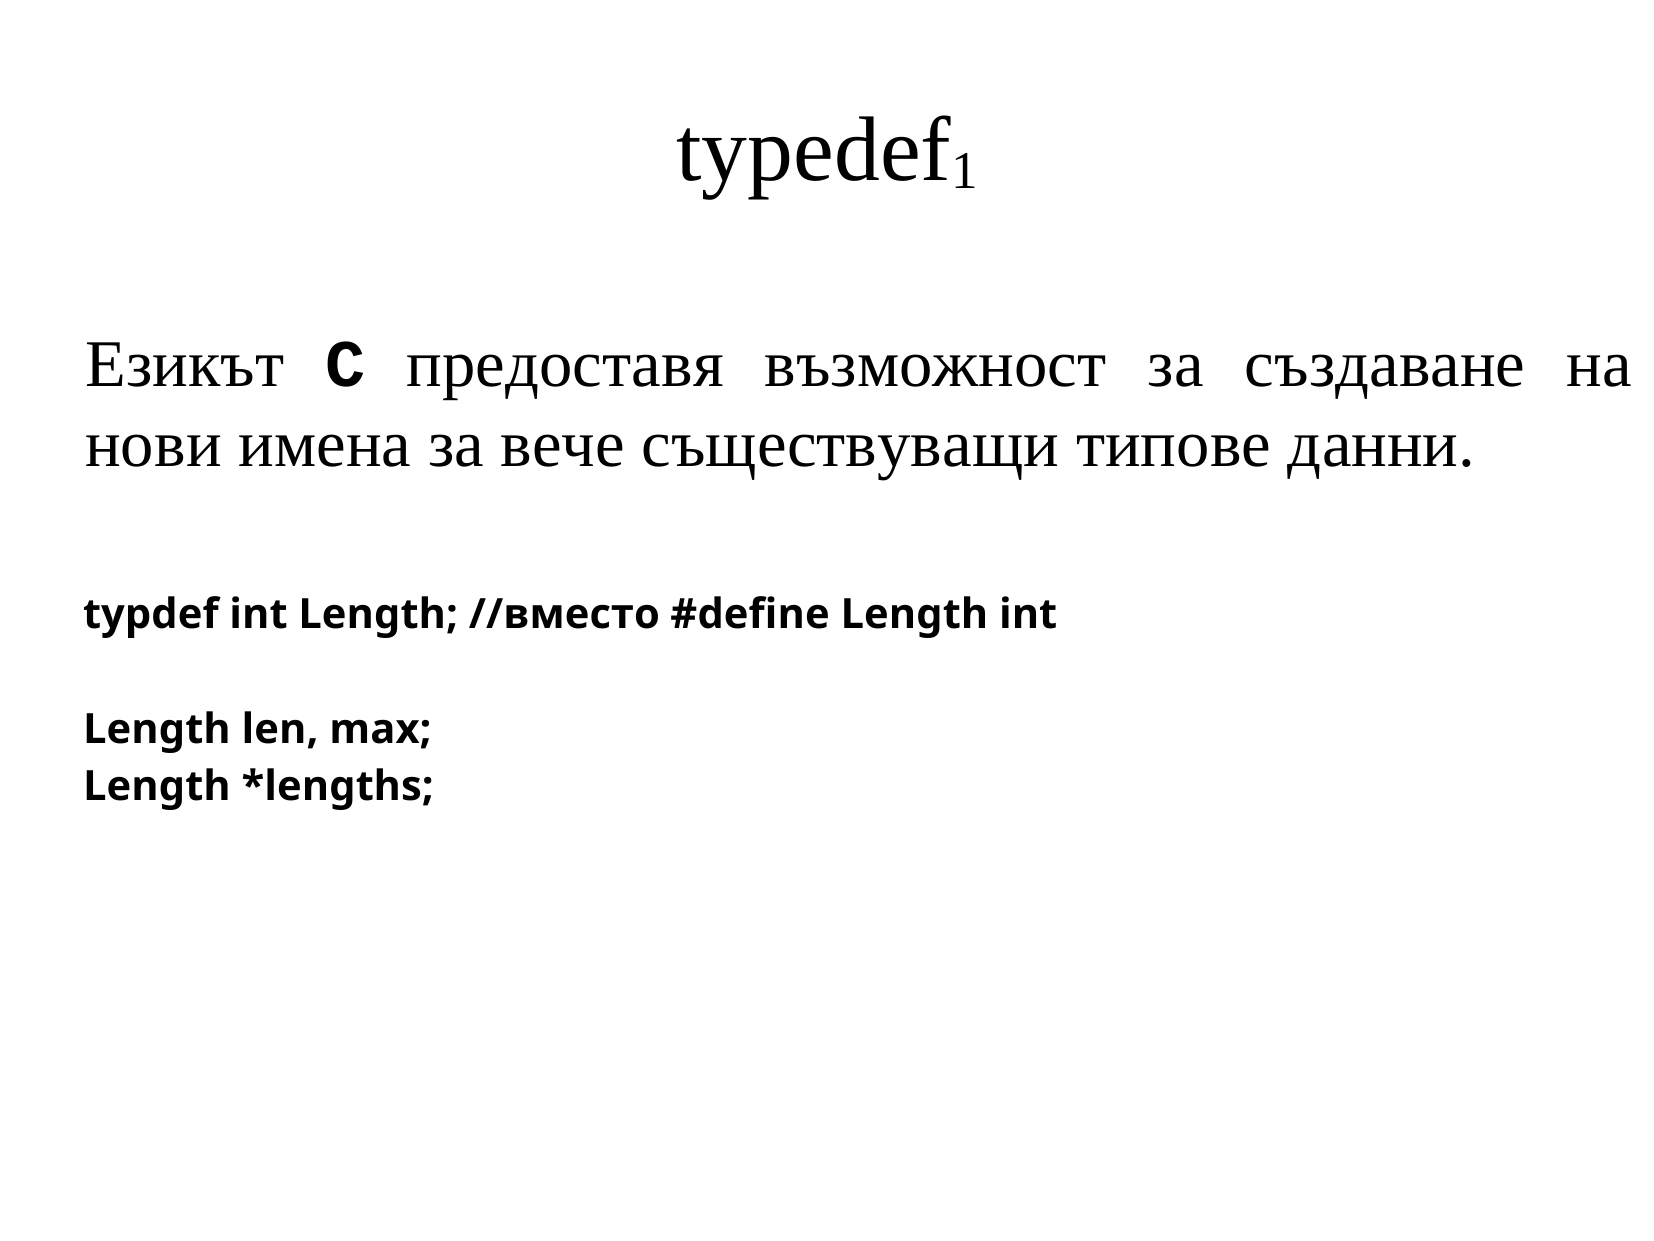

# typedef1
Езикът C предоставя възможност за създаване на нови имена за вече съществуващи типове данни.
typdef int Length; //вместо #define Length int
Length len, max;
Length *lengths;